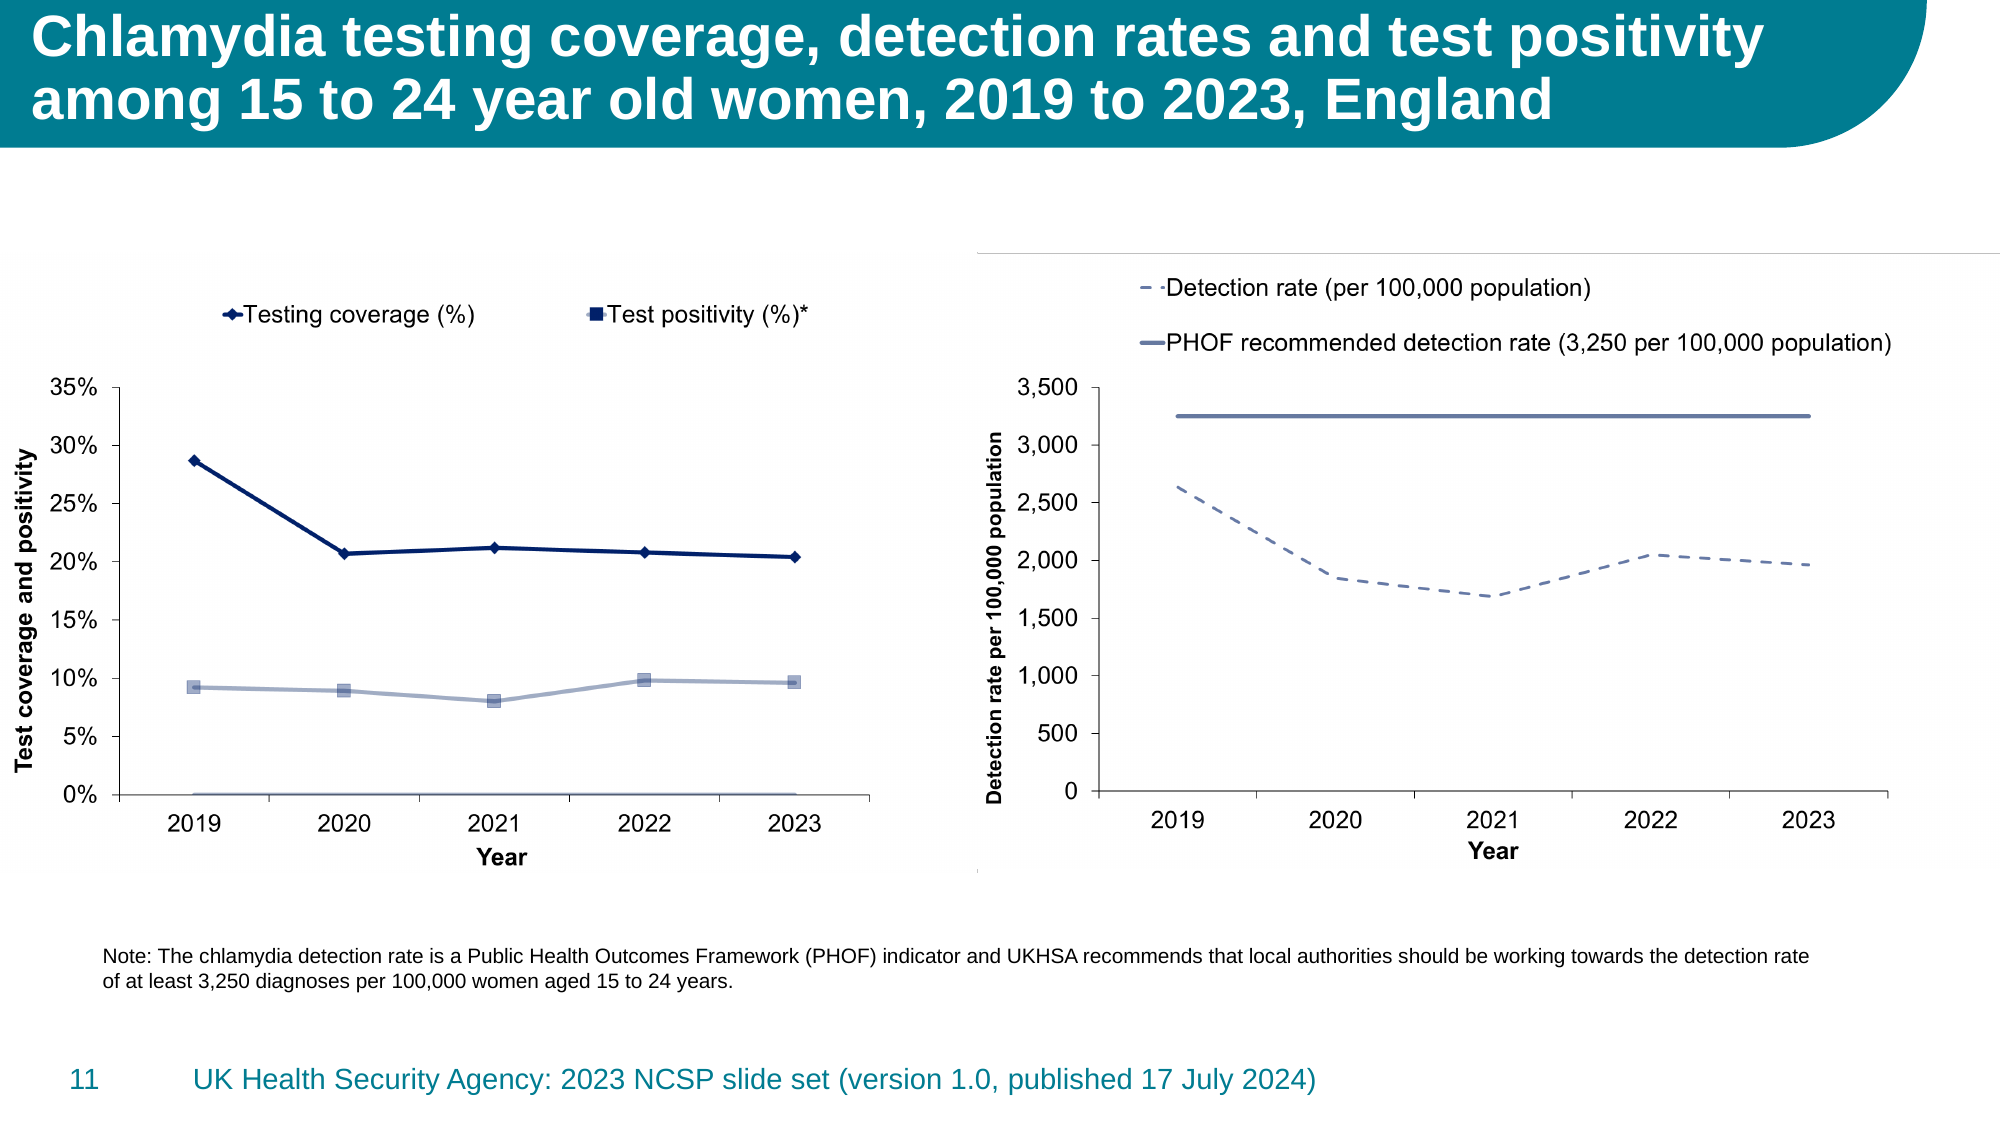

# Chlamydia testing coverage, detection rates and test positivity among 15 to 24 year old women, 2019 to 2023, England
Note: The chlamydia detection rate is a Public Health Outcomes Framework (PHOF) indicator and UKHSA recommends that local authorities should be working towards the detection rate of at least 3,250 diagnoses per 100,000 women aged 15 to 24 years.
7
UK Health Security Agency: 2023 NCSP slide set (version 1.0, published 17 July 2024)